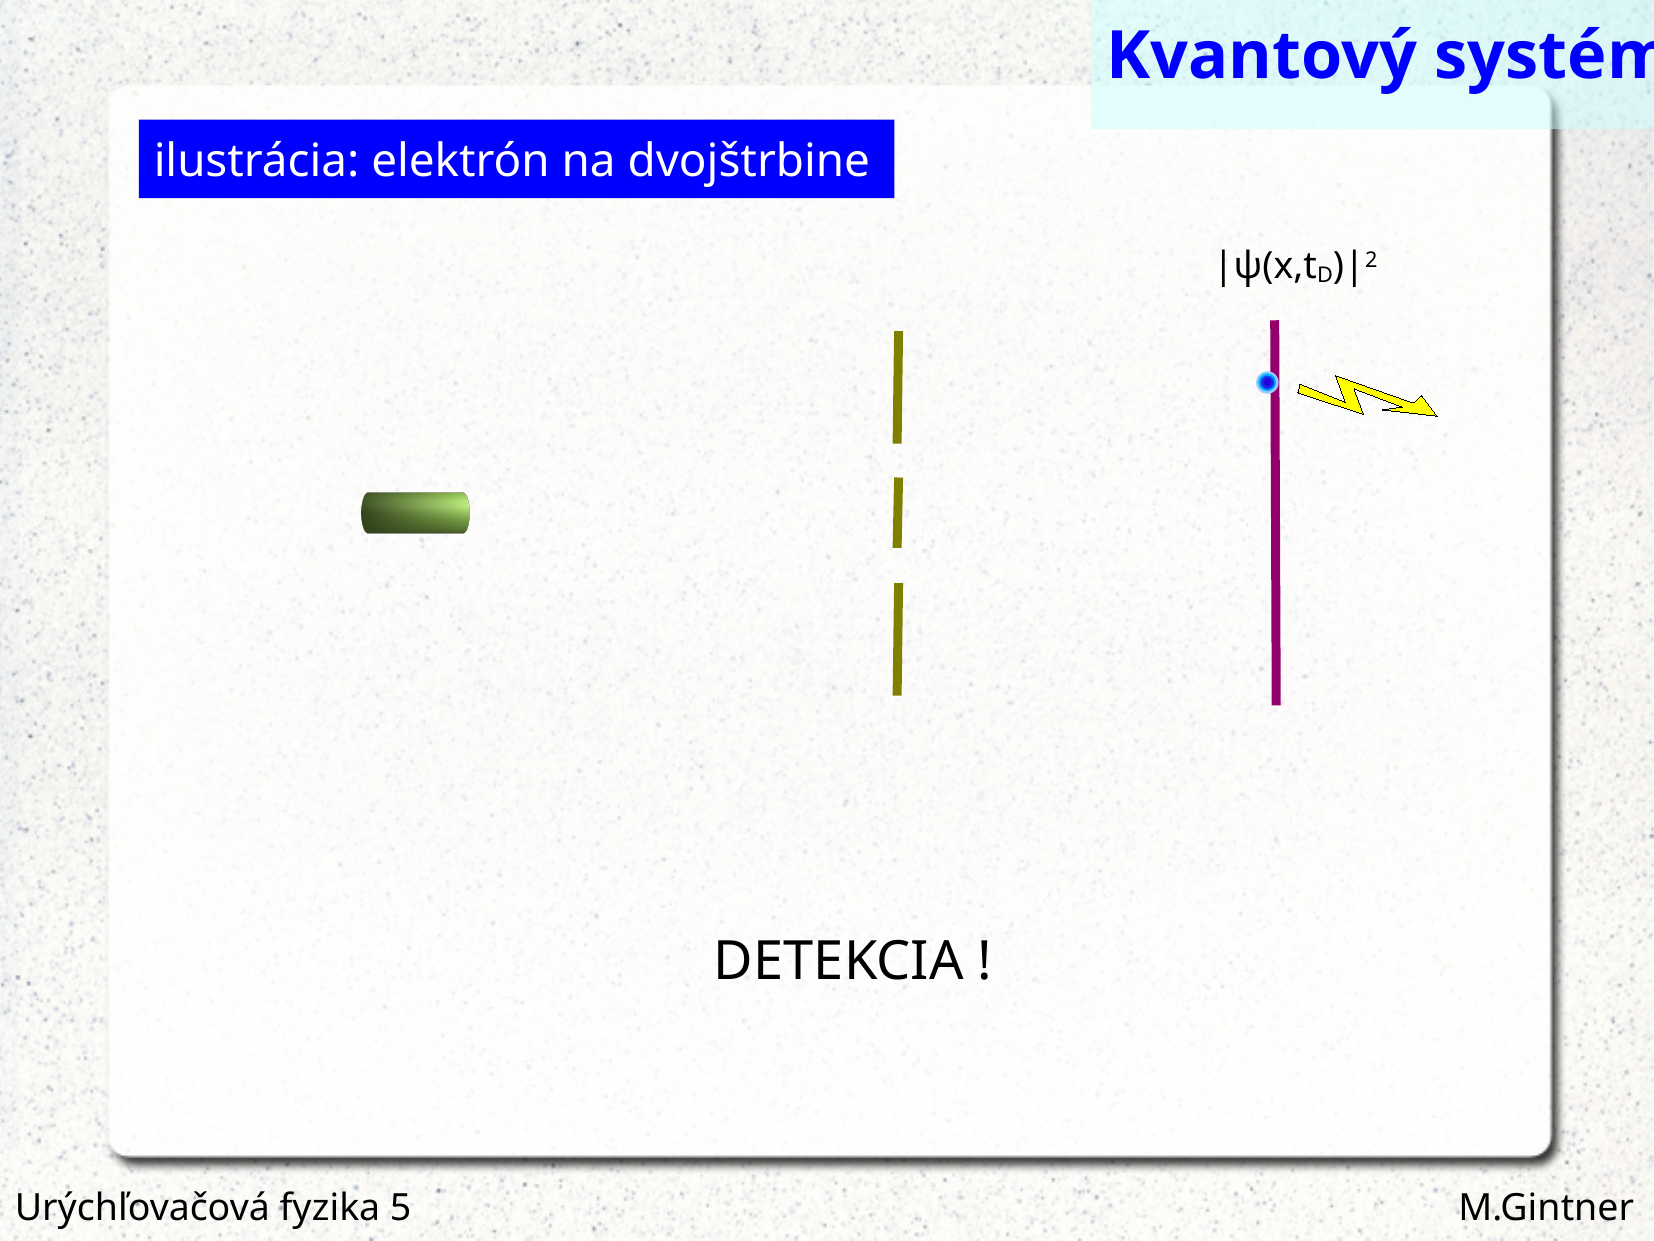

Kvantový systém
ilustrácia: elektrón na dvojštrbine
|ψ(x,tD)|2
DETEKCIA !
Urýchľovačová fyzika 5
M.Gintner